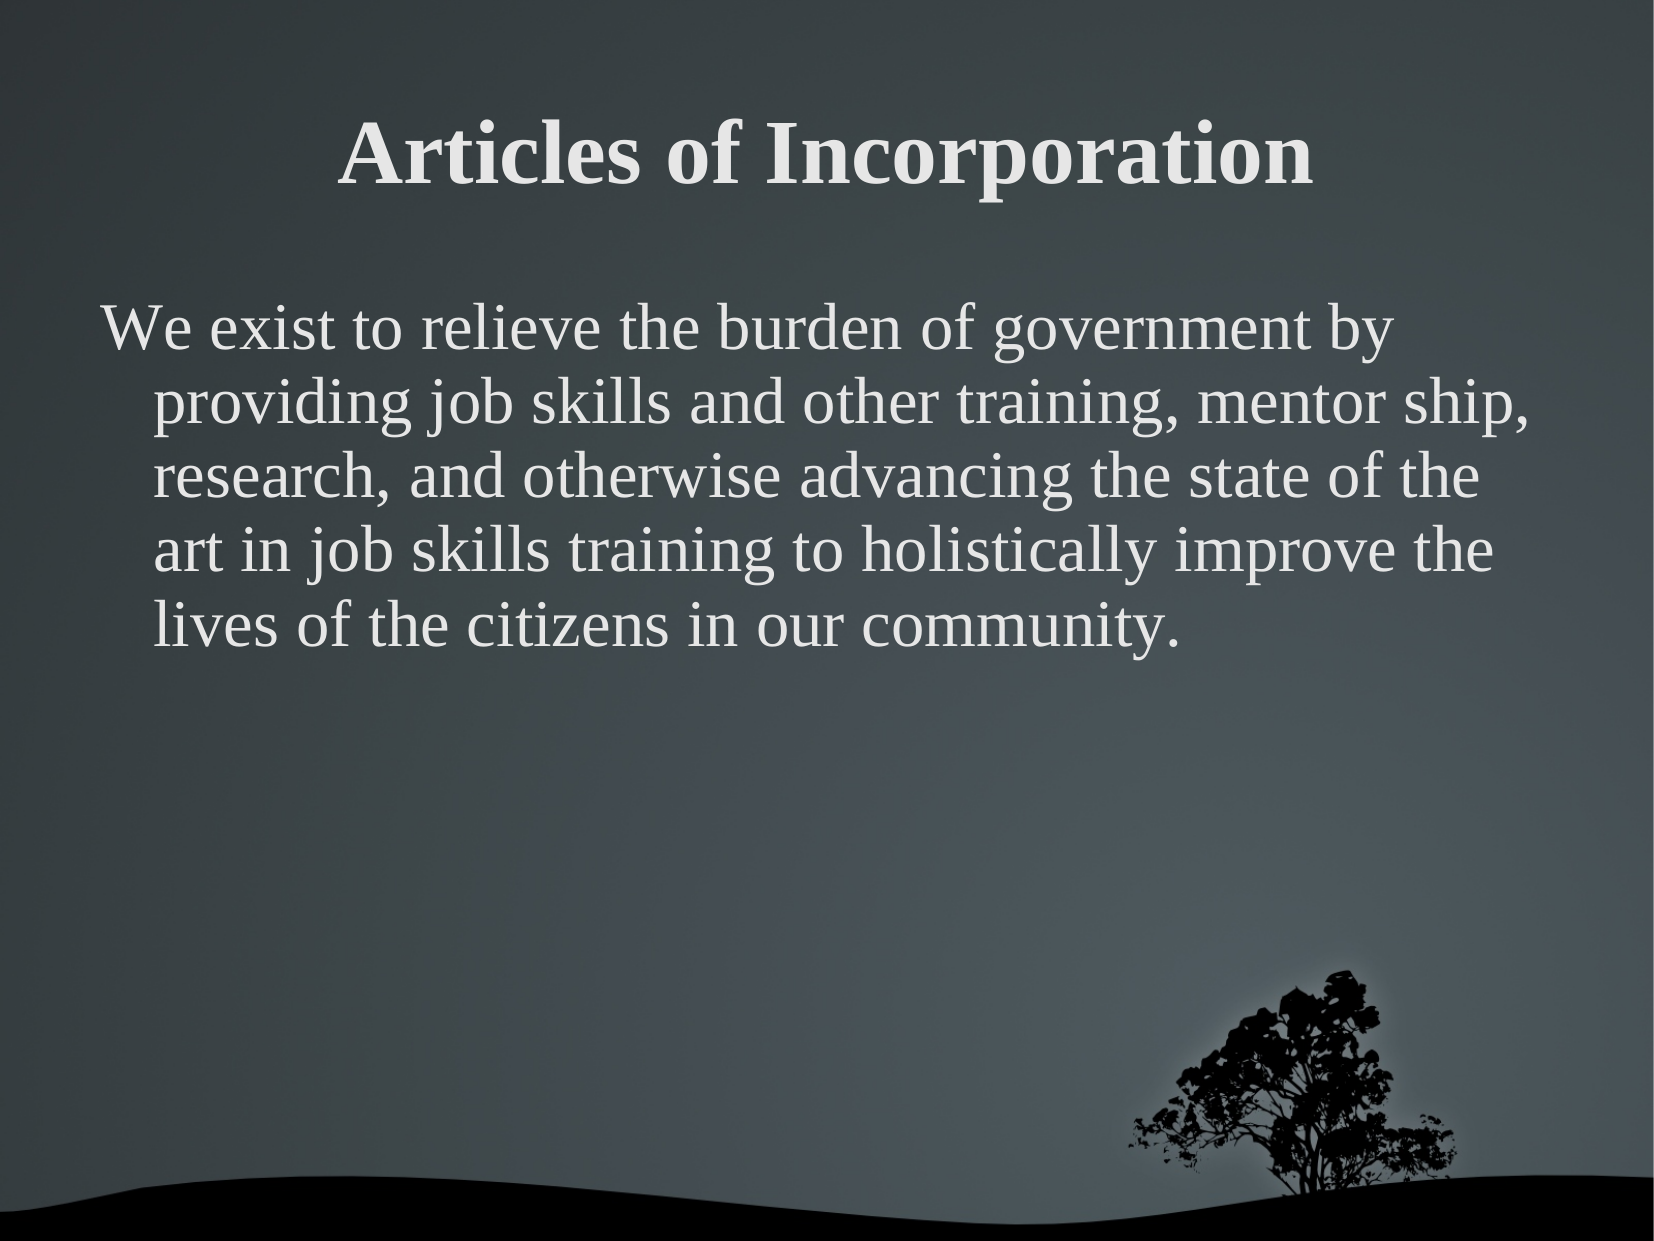

# Articles of Incorporation
We exist to relieve the burden of government by providing job skills and other training, mentor ship, research, and otherwise advancing the state of the art in job skills training to holistically improve the lives of the citizens in our community.